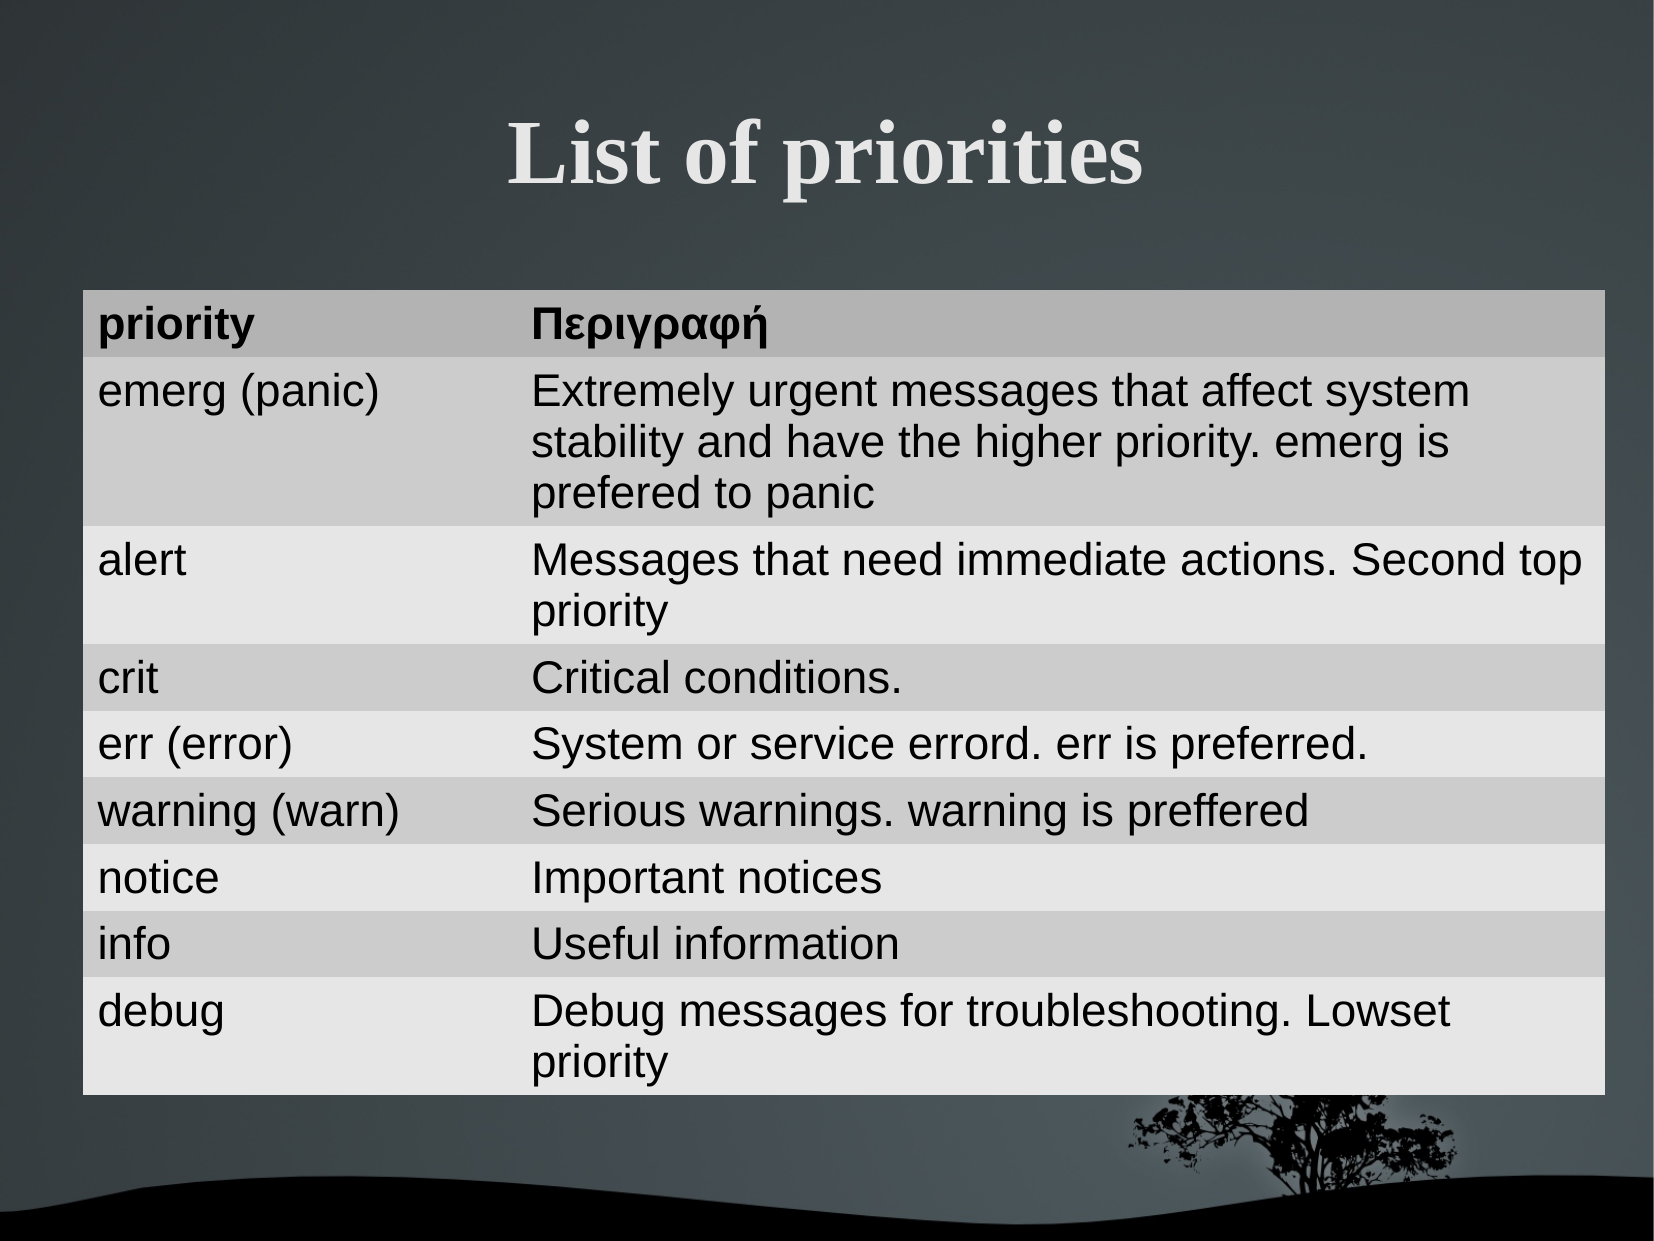

# List of priorities
| priority | Περιγραφή |
| --- | --- |
| emerg (panic) | Extremely urgent messages that affect system stability and have the higher priority. emerg is prefered to panic |
| alert | Messages that need immediate actions. Second top priority |
| crit | Critical conditions. |
| err (error) | System or service errord. err is preferred. |
| warning (warn) | Serious warnings. warning is preffered |
| notice | Important notices |
| info | Useful information |
| debug | Debug messages for troubleshooting. Lowset priority |